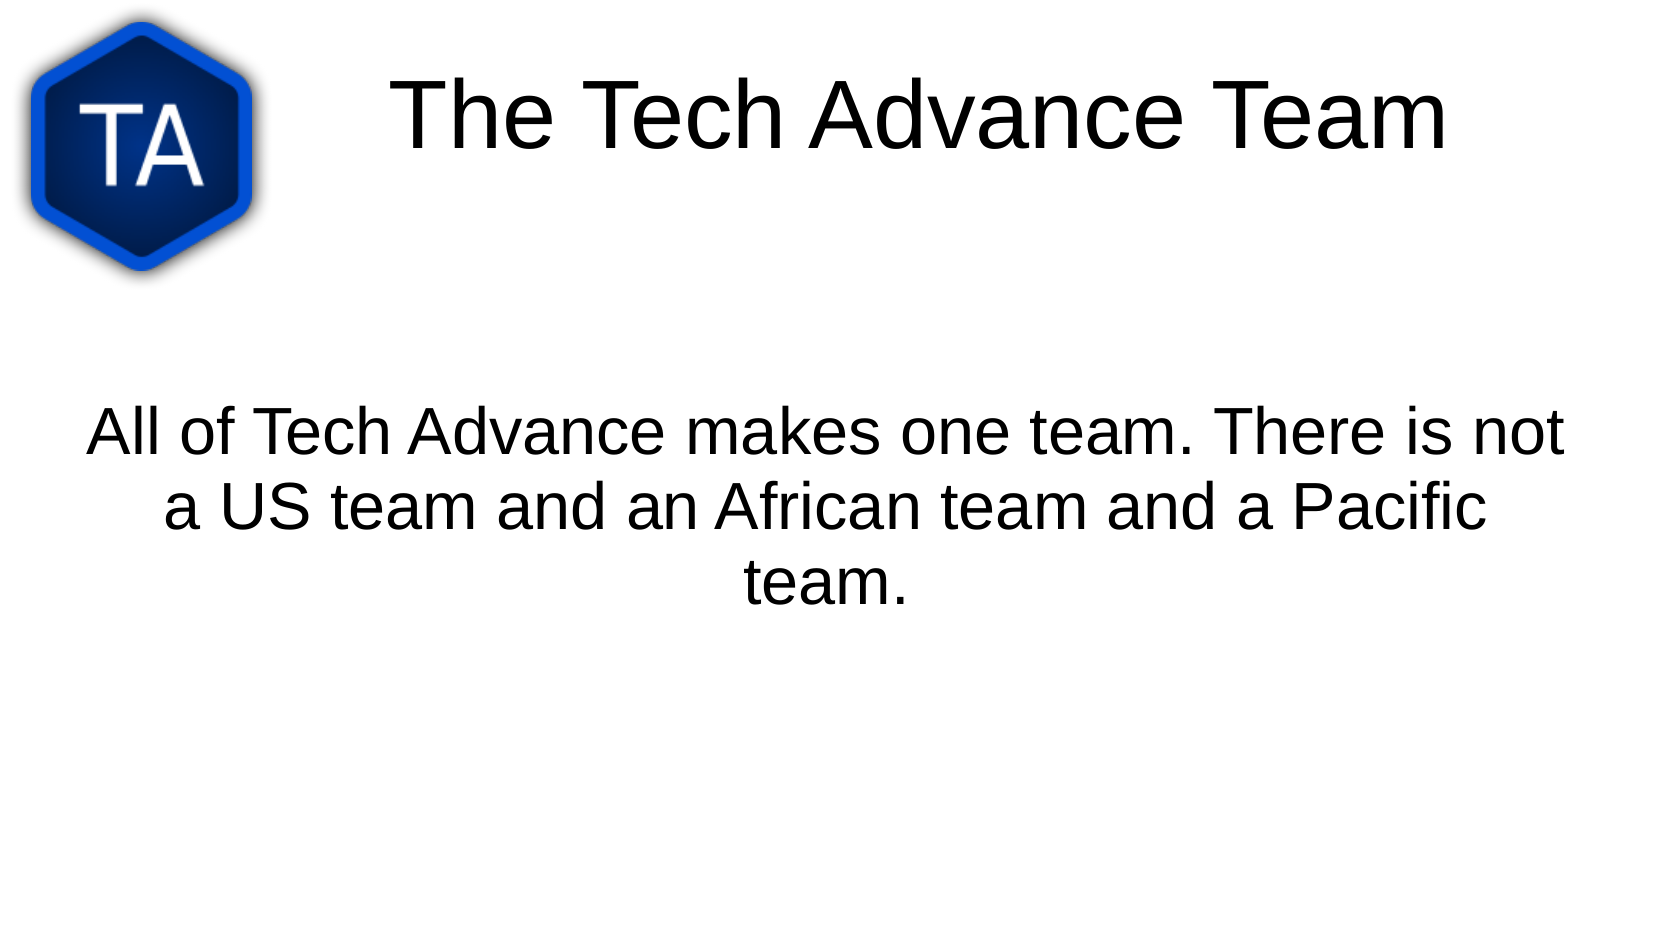

# The Tech Advance Team
All of Tech Advance makes one team. There is not a US team and an African team and a Pacific team.